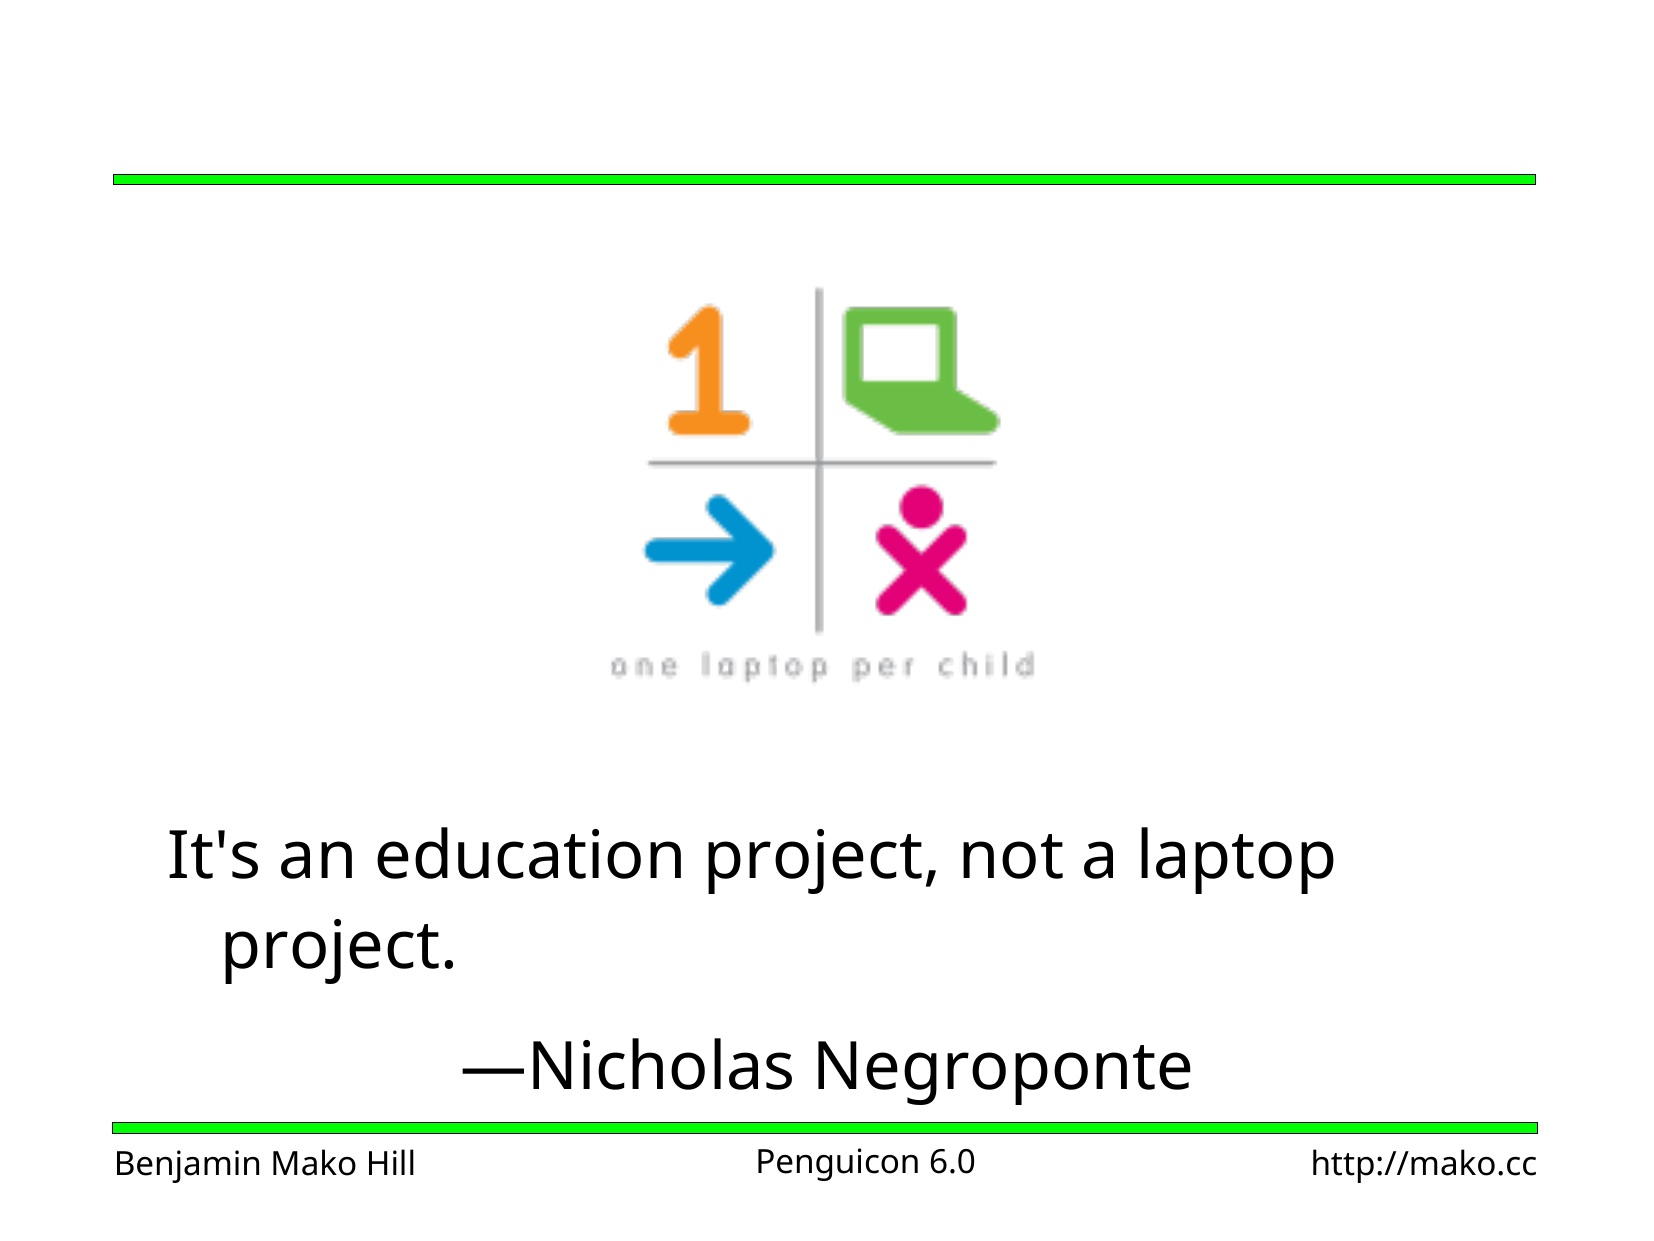

# It's an education project, not a laptop project.
 —Nicholas Negroponte